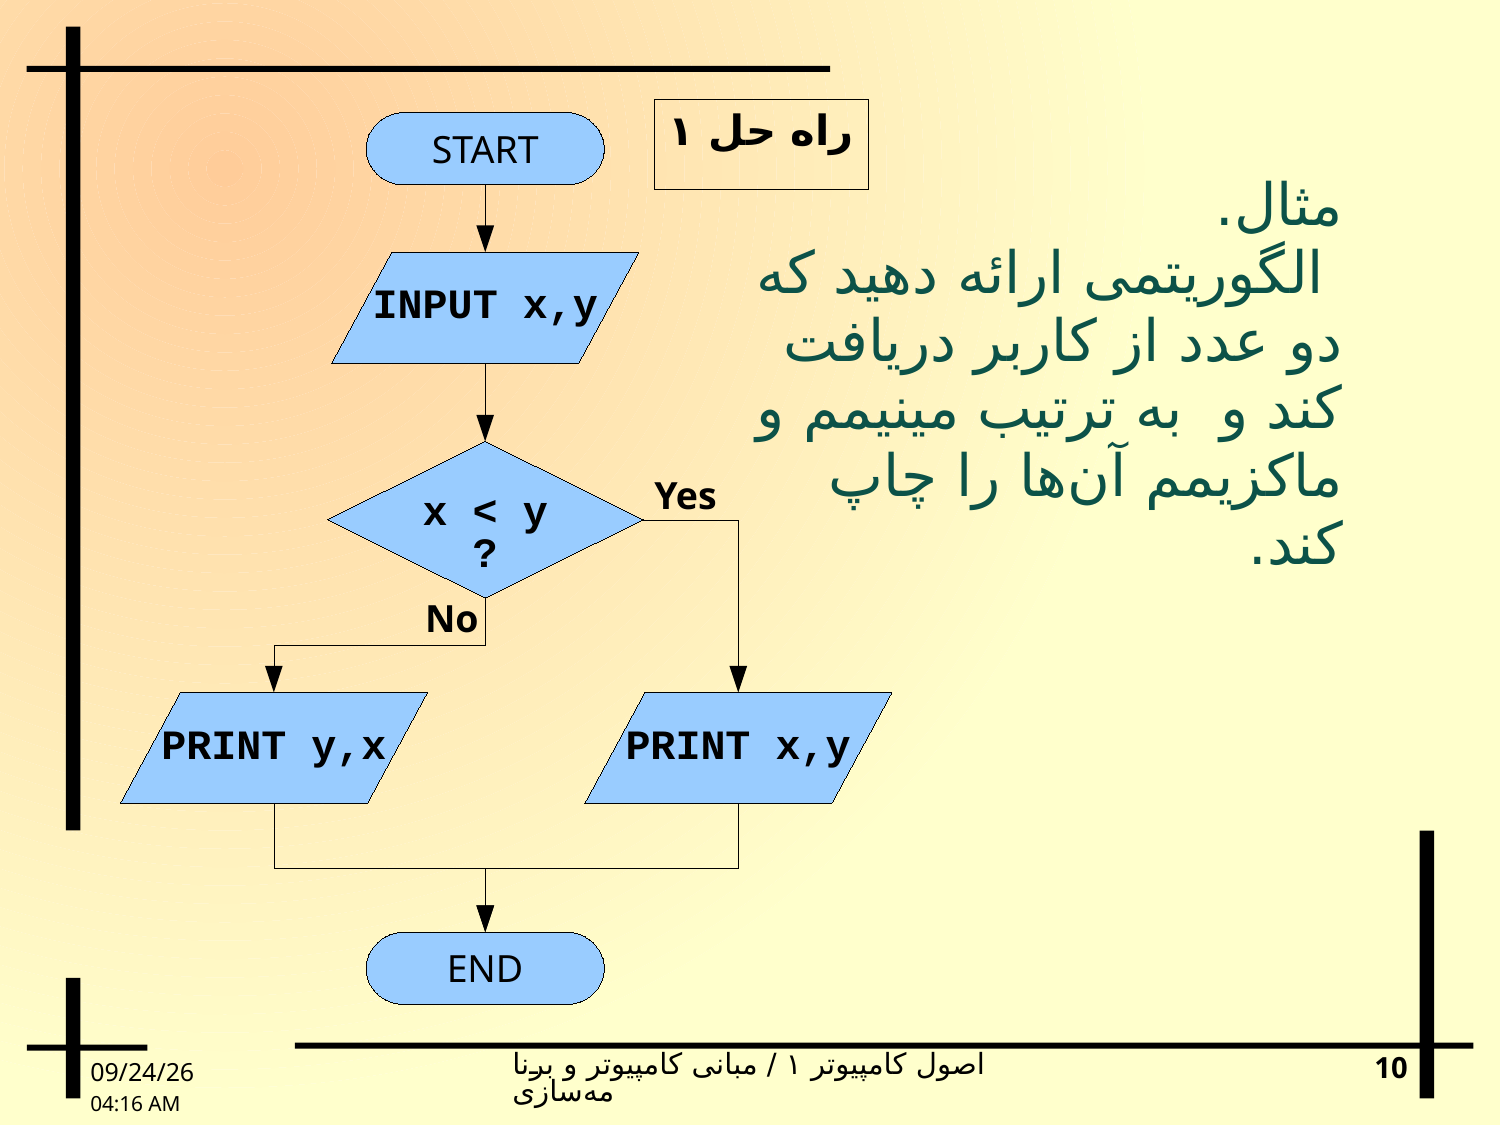

راه حل ۱
START
# مثال. الگوریتمی ارائه دهید که دو عدد از کاربر دریافت کند و به ترتیب مینیمم و ماکزیمم آن‌ها را چاپ کند.
INPUT x,y
x < y
?
Yes
No
PRINT y,x
PRINT x,y
END
اصول کامپیوتر ۱ / مبانی کامپیوتر و برنامه‌سازی
10